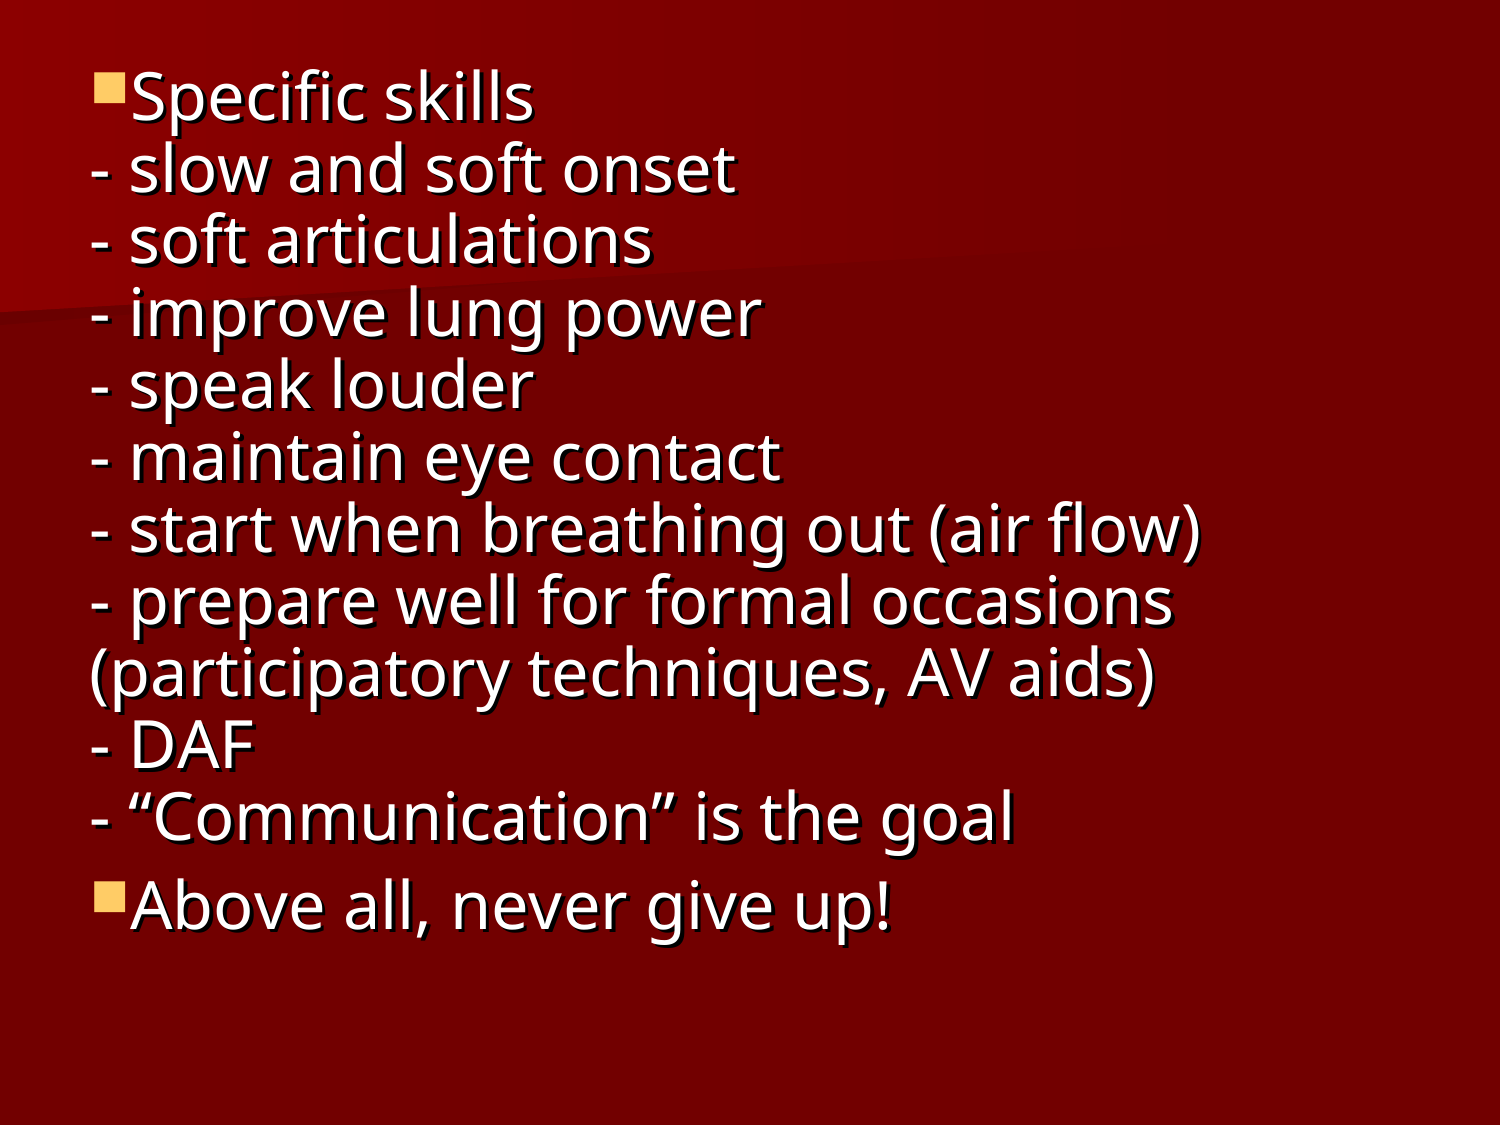

# Specific skills - slow and soft onset - soft articulations - improve lung power - speak louder - maintain eye contact - start when breathing out (air flow) - prepare well for formal occasions (participatory techniques, AV aids) - DAF - “Communication” is the goal
Above all, never give up!